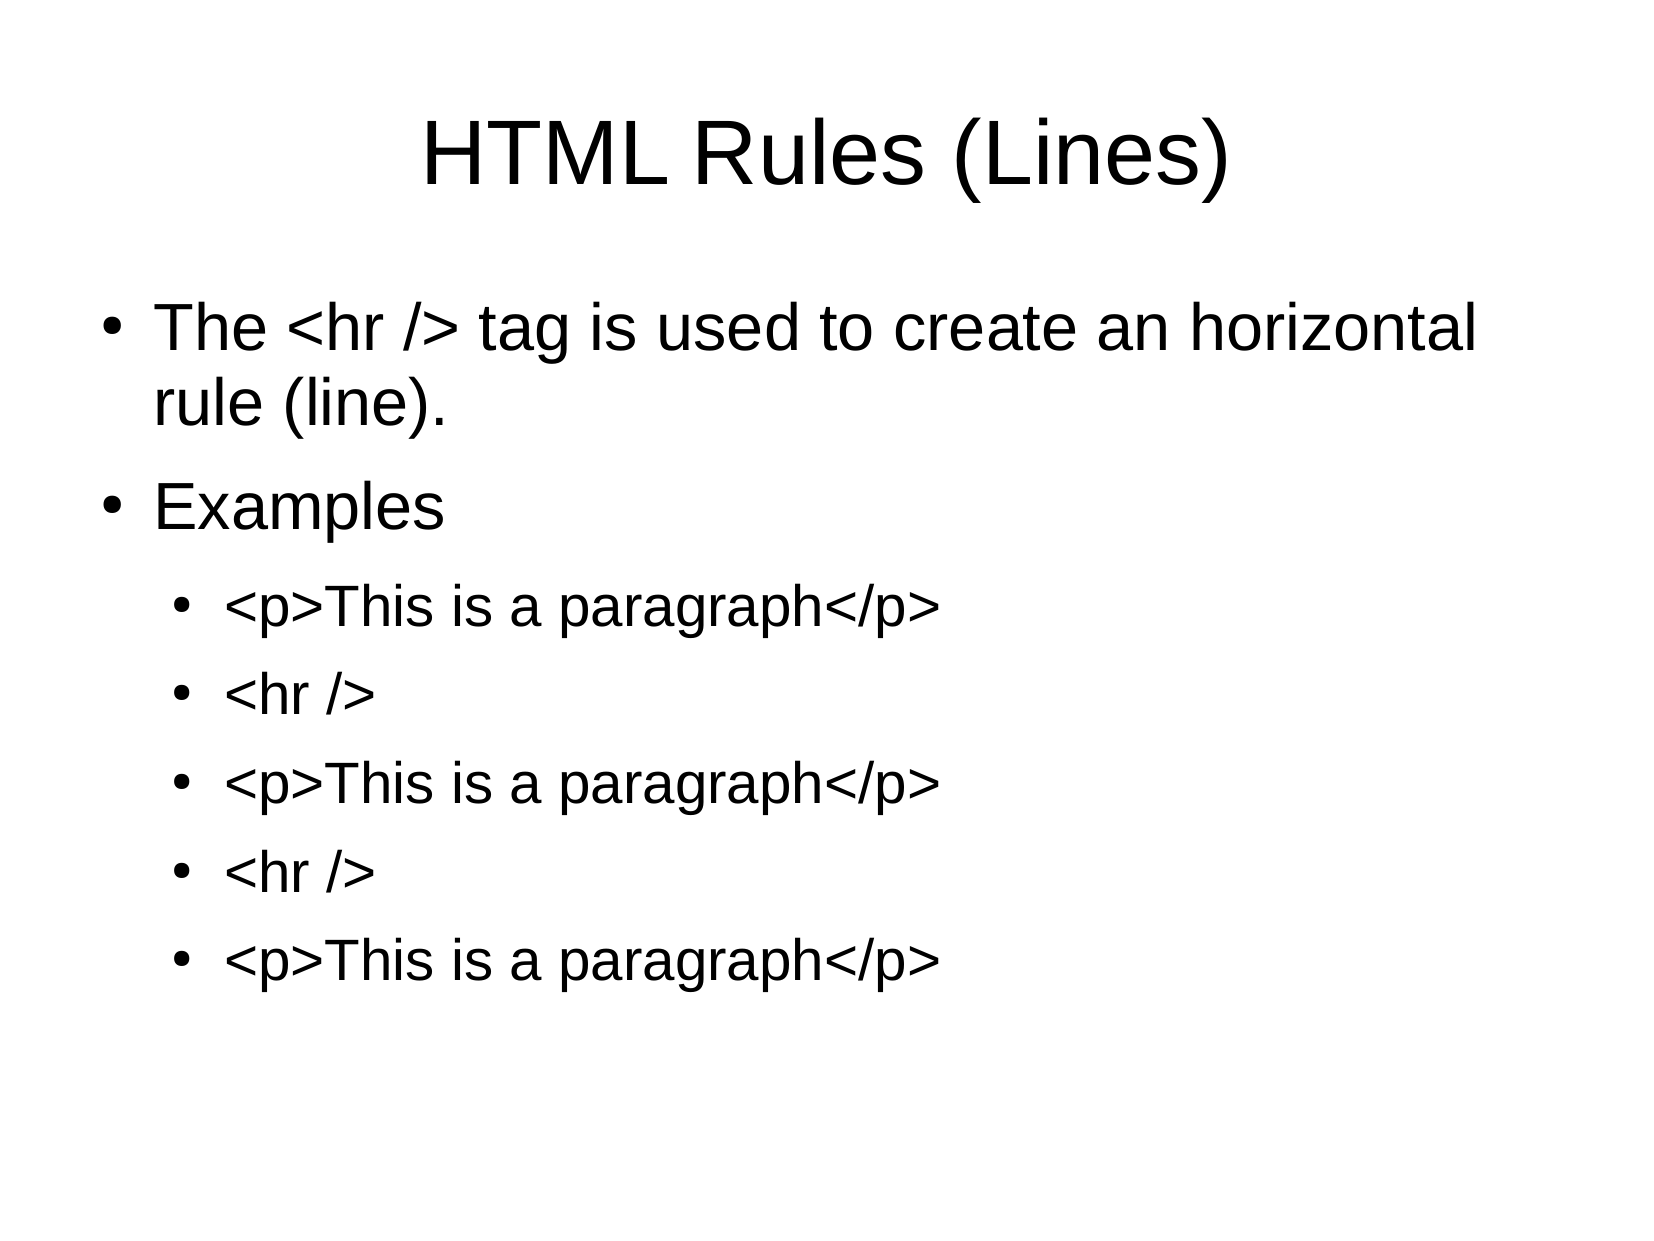

# HTML Rules (Lines)
The <hr /> tag is used to create an horizontal rule (line).
Examples
<p>This is a paragraph</p>
<hr />
<p>This is a paragraph</p>
<hr />
<p>This is a paragraph</p>